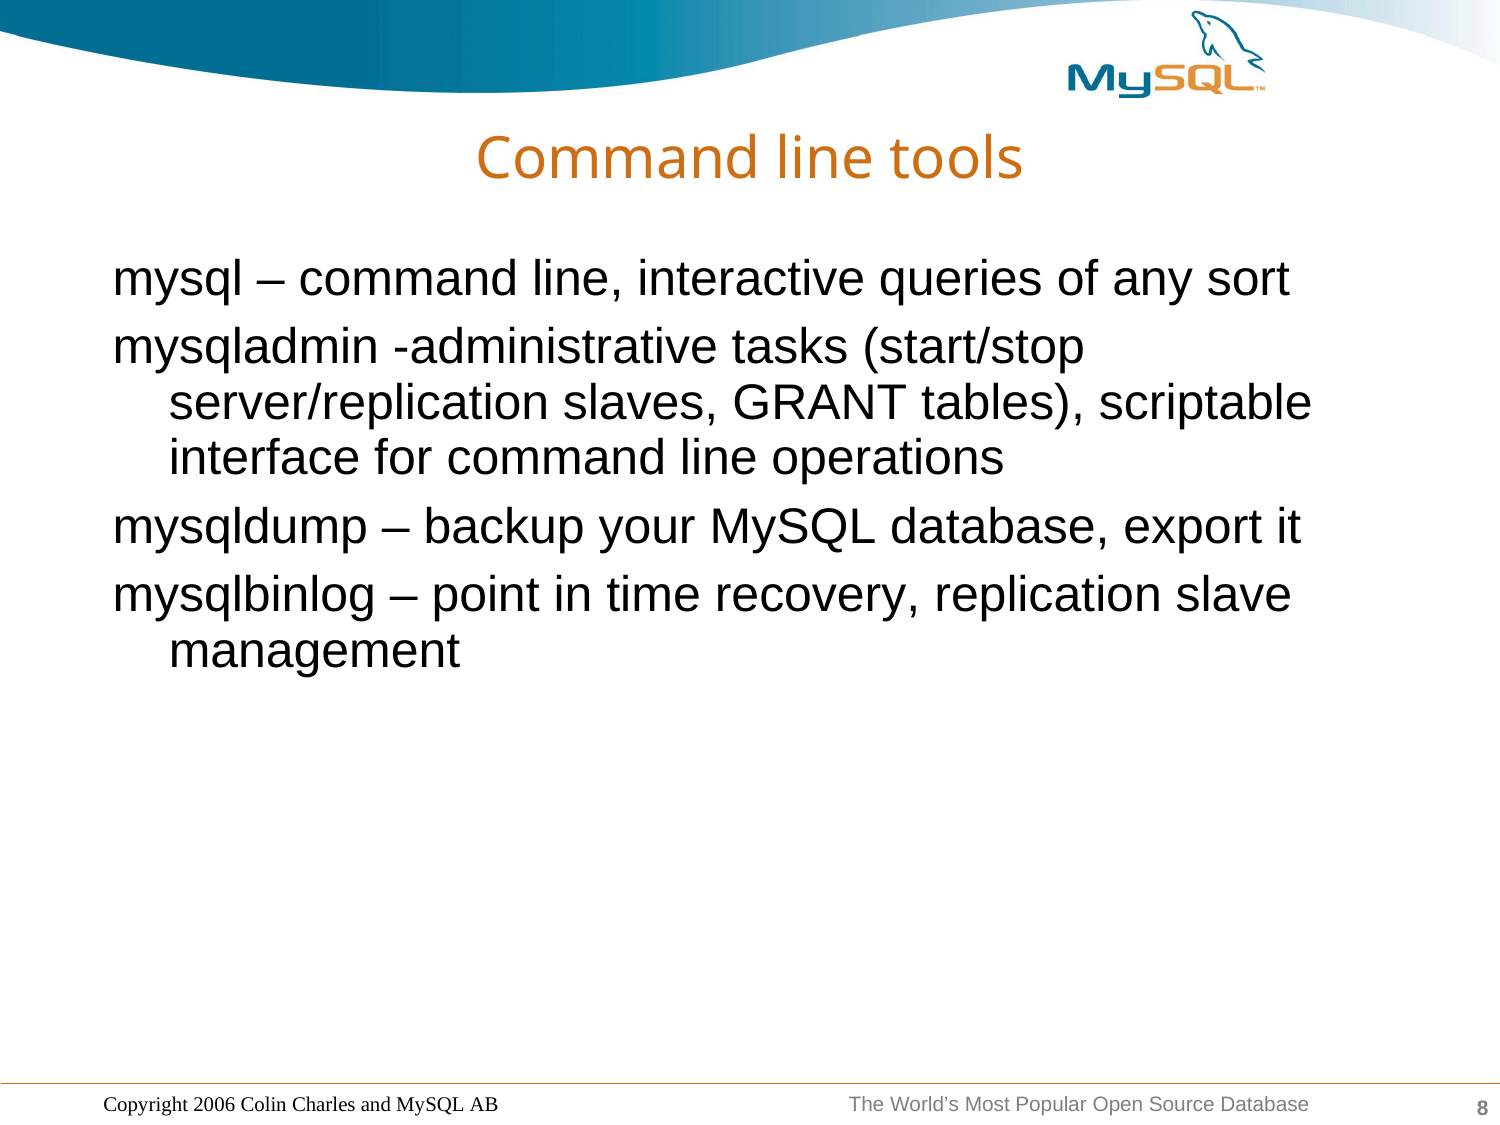

# Command line tools
mysql – command line, interactive queries of any sort
mysqladmin -administrative tasks (start/stop server/replication slaves, GRANT tables), scriptable interface for command line operations
mysqldump – backup your MySQL database, export it
mysqlbinlog – point in time recovery, replication slave management